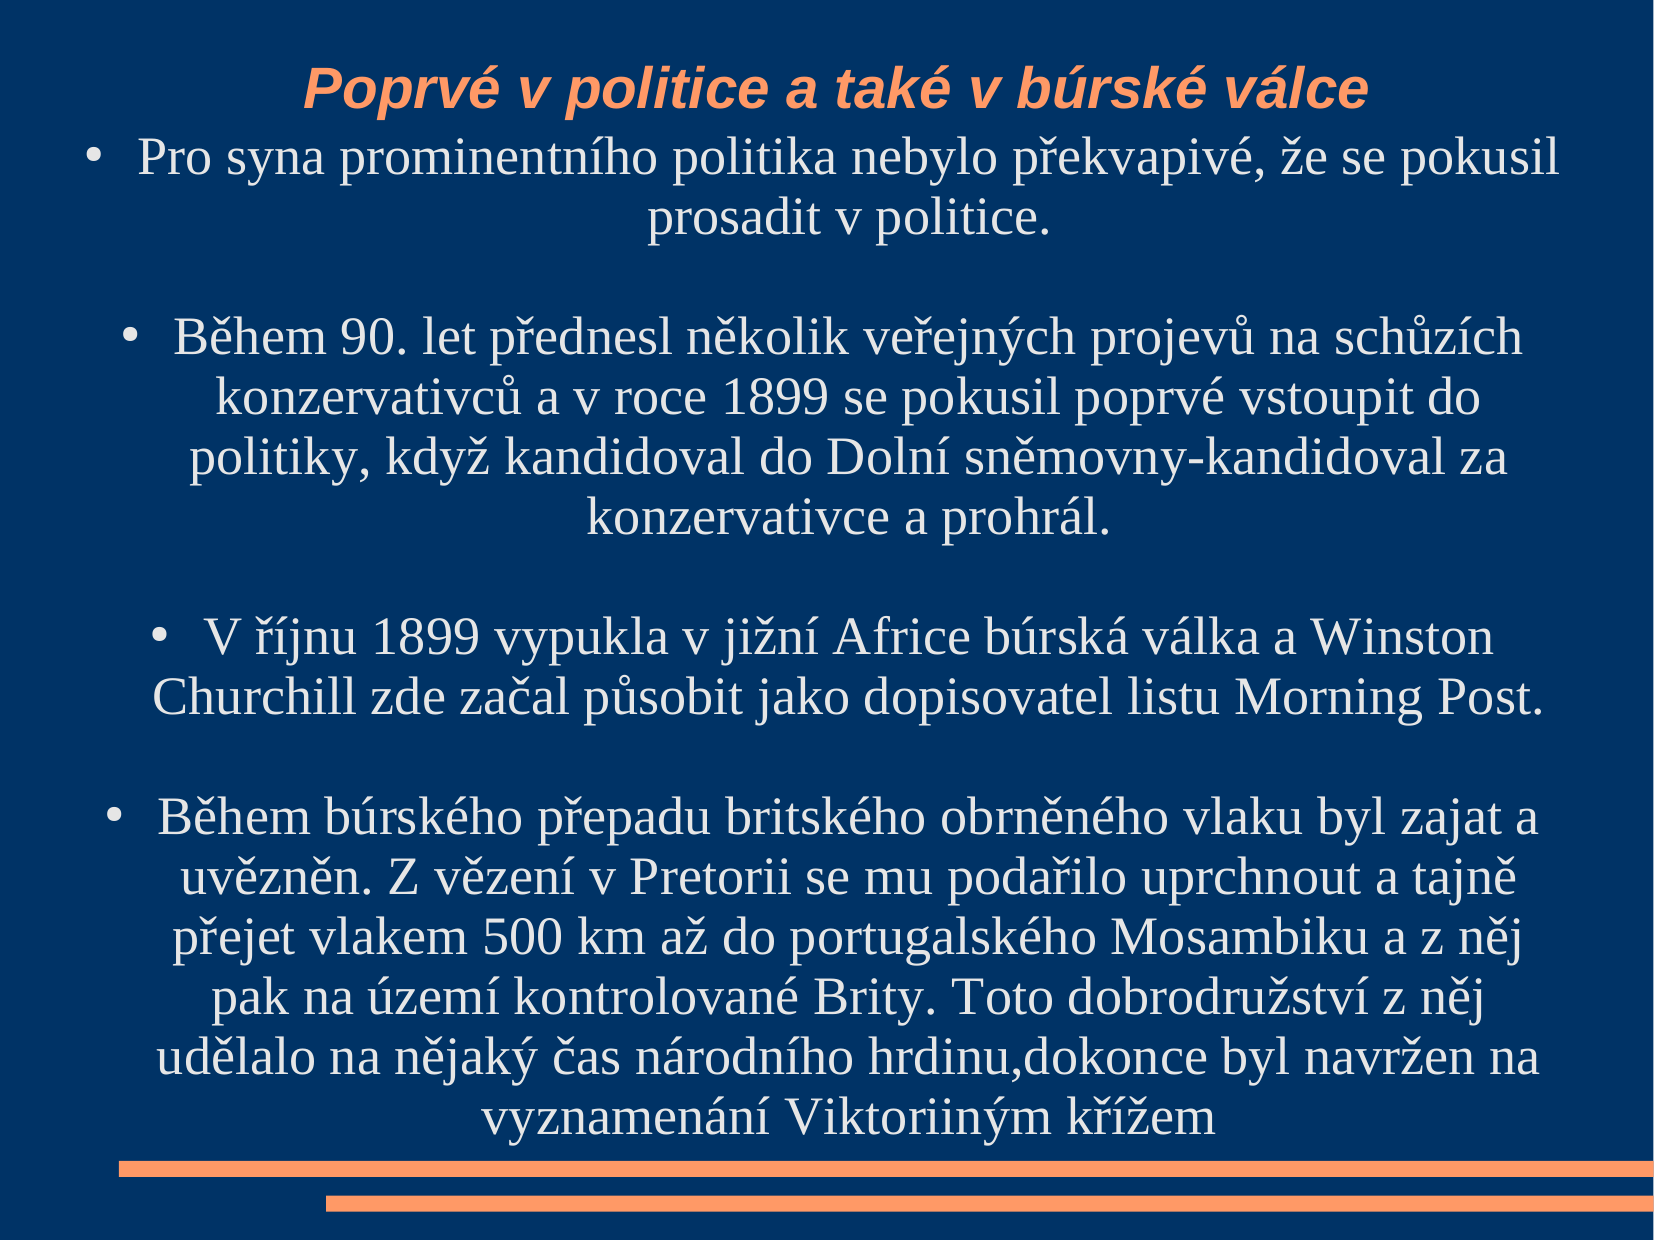

Poprvé v politice a také v búrské válce
# Pro syna prominentního politika nebylo překvapivé, že se pokusil prosadit v politice.
Během 90. let přednesl několik veřejných projevů na schůzích konzervativců a v roce 1899 se pokusil poprvé vstoupit do politiky, když kandidoval do Dolní sněmovny-kandidoval za konzervativce a prohrál.
V říjnu 1899 vypukla v jižní Africe búrská válka a Winston Churchill zde začal působit jako dopisovatel listu Morning Post.
Během búrského přepadu britského obrněného vlaku byl zajat a uvězněn. Z vězení v Pretorii se mu podařilo uprchnout a tajně přejet vlakem 500 km až do portugalského Mosambiku a z něj pak na území kontrolované Brity. Toto dobrodružství z něj udělalo na nějaký čas národního hrdinu,dokonce byl navržen na vyznamenání Viktoriiným křížem